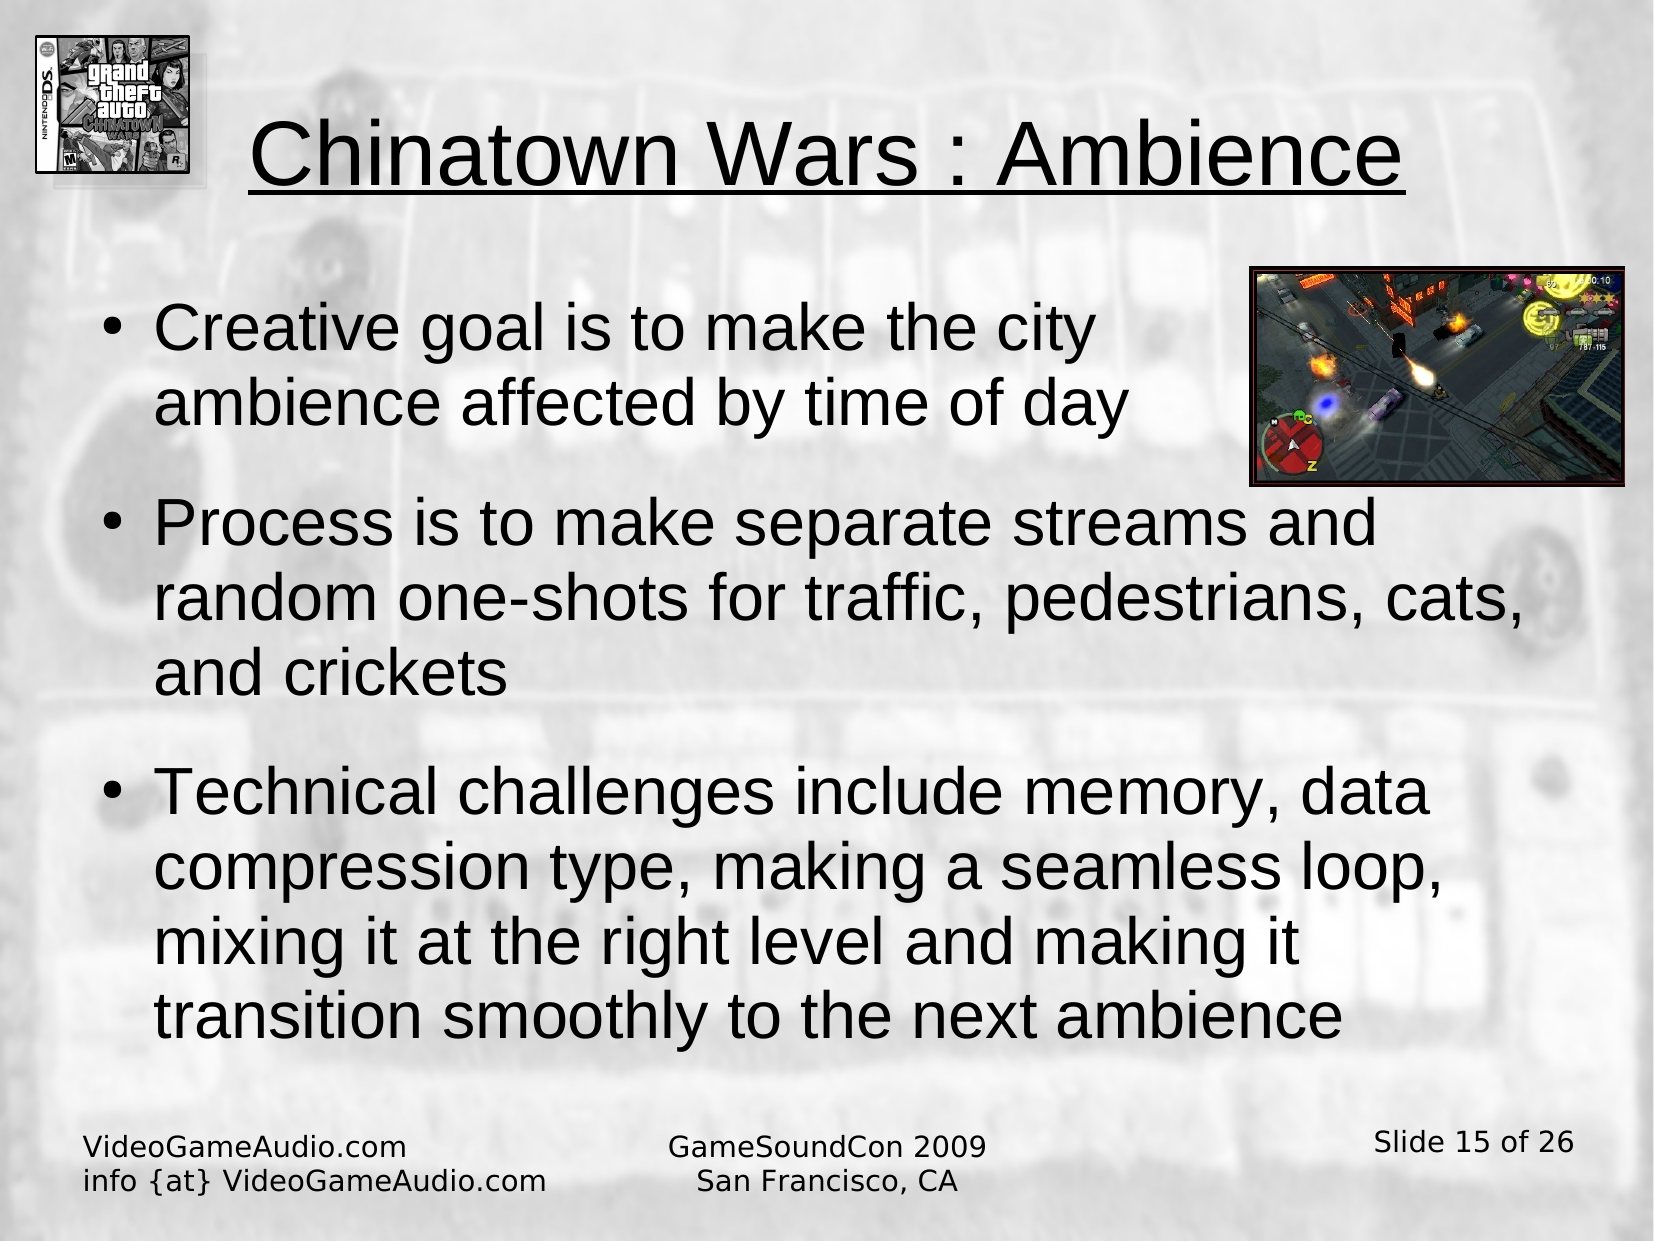

# Chinatown Wars : Ambience
Creative goal is to make the city 				ambience affected by time of day
Process is to make separate streams and random one-shots for traffic, pedestrians, cats, and crickets
Technical challenges include memory, data compression type, making a seamless loop, mixing it at the right level and making it transition smoothly to the next ambience
15